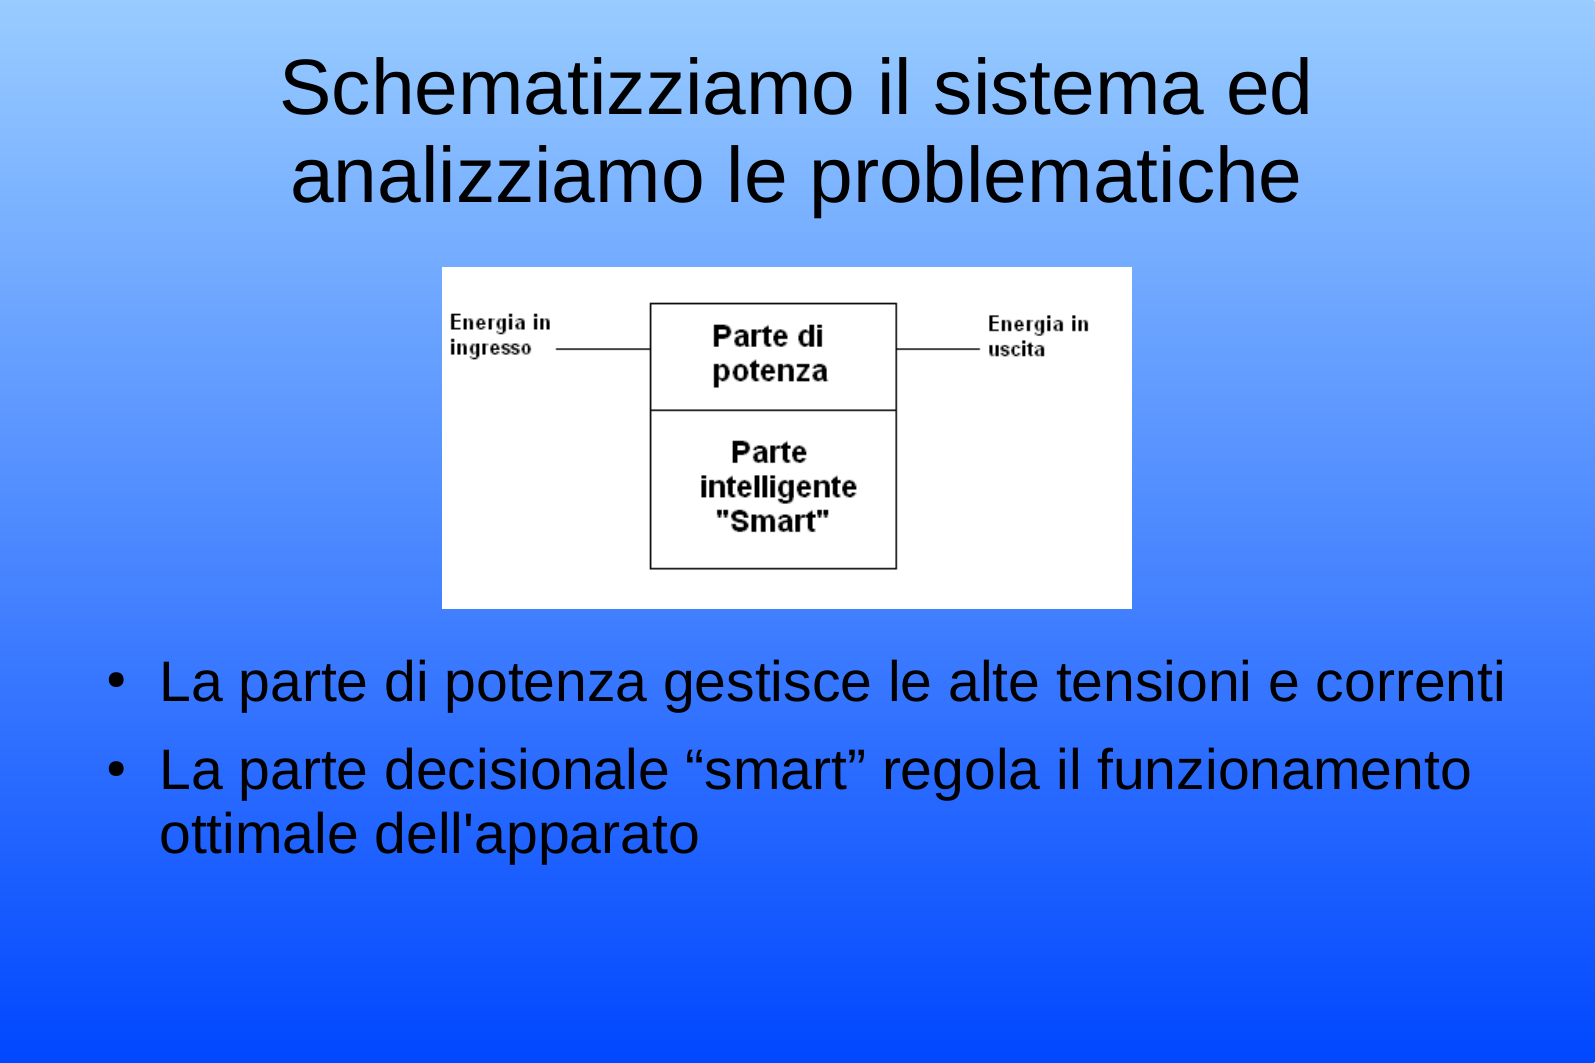

# Schematizziamo il sistema ed analizziamo le problematiche
La parte di potenza gestisce le alte tensioni e correnti
La parte decisionale “smart” regola il funzionamento ottimale dell'apparato